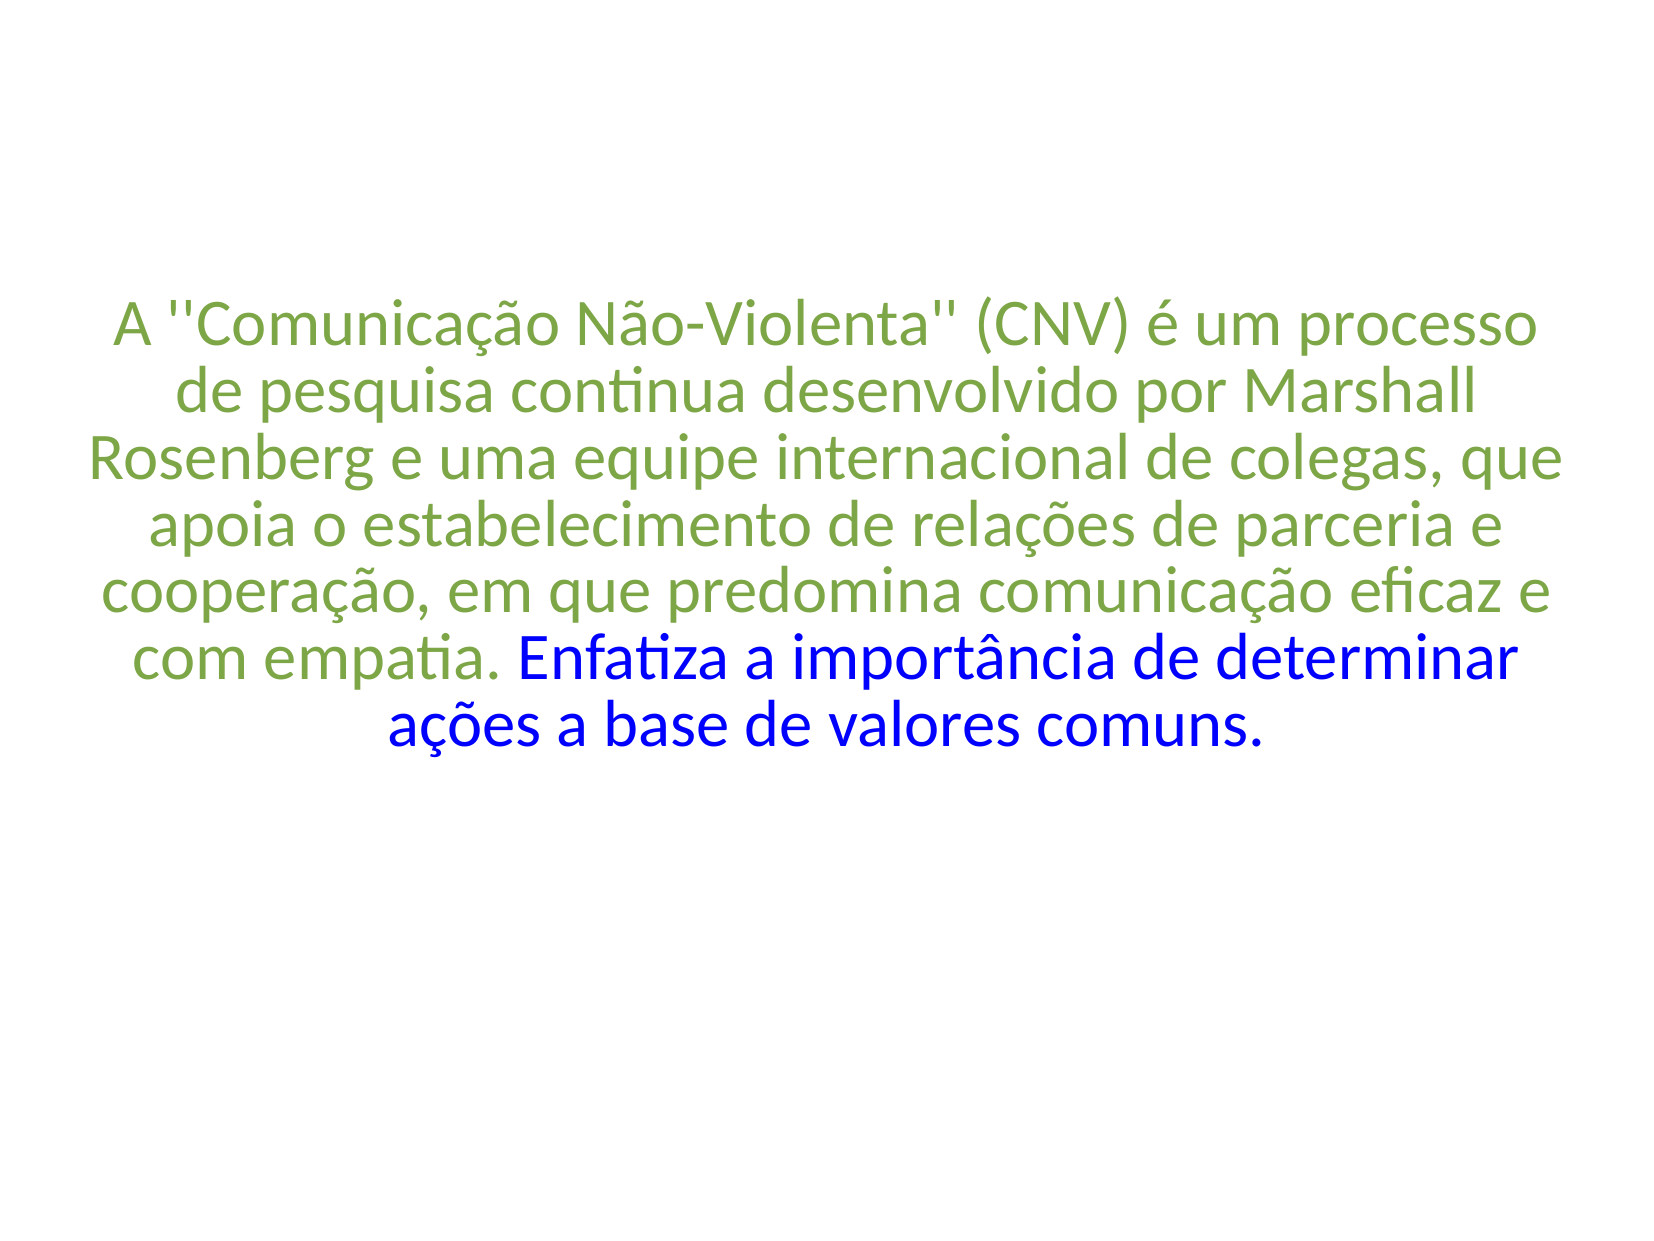

# A ''Comunicação Não-Violenta'' (CNV) é um processo de pesquisa continua desenvolvido por Marshall Rosenberg e uma equipe internacional de colegas, que apoia o estabelecimento de relações de parceria e cooperação, em que predomina comunicação eficaz e com empatia. Enfatiza a importância de determinar ações a base de valores comuns.